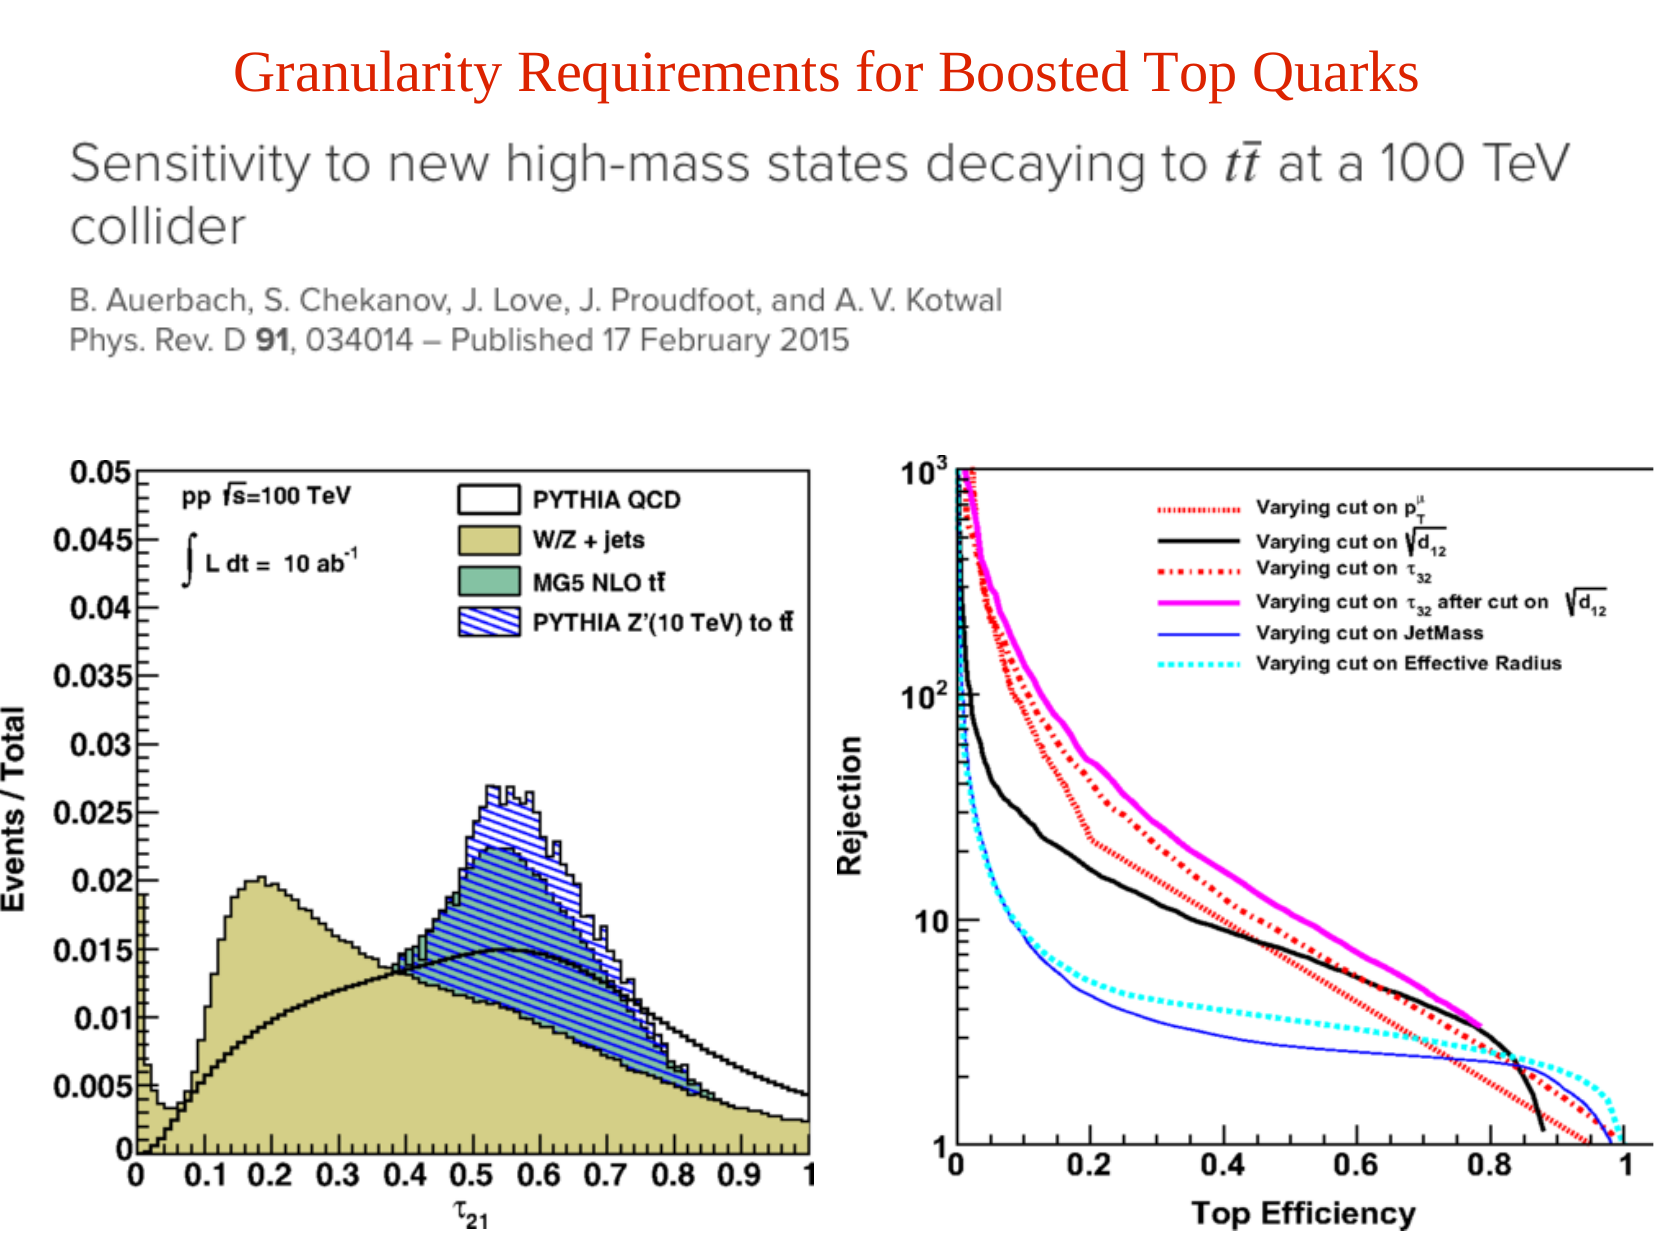

# Granularity Requirements for Boosted Top Quarks